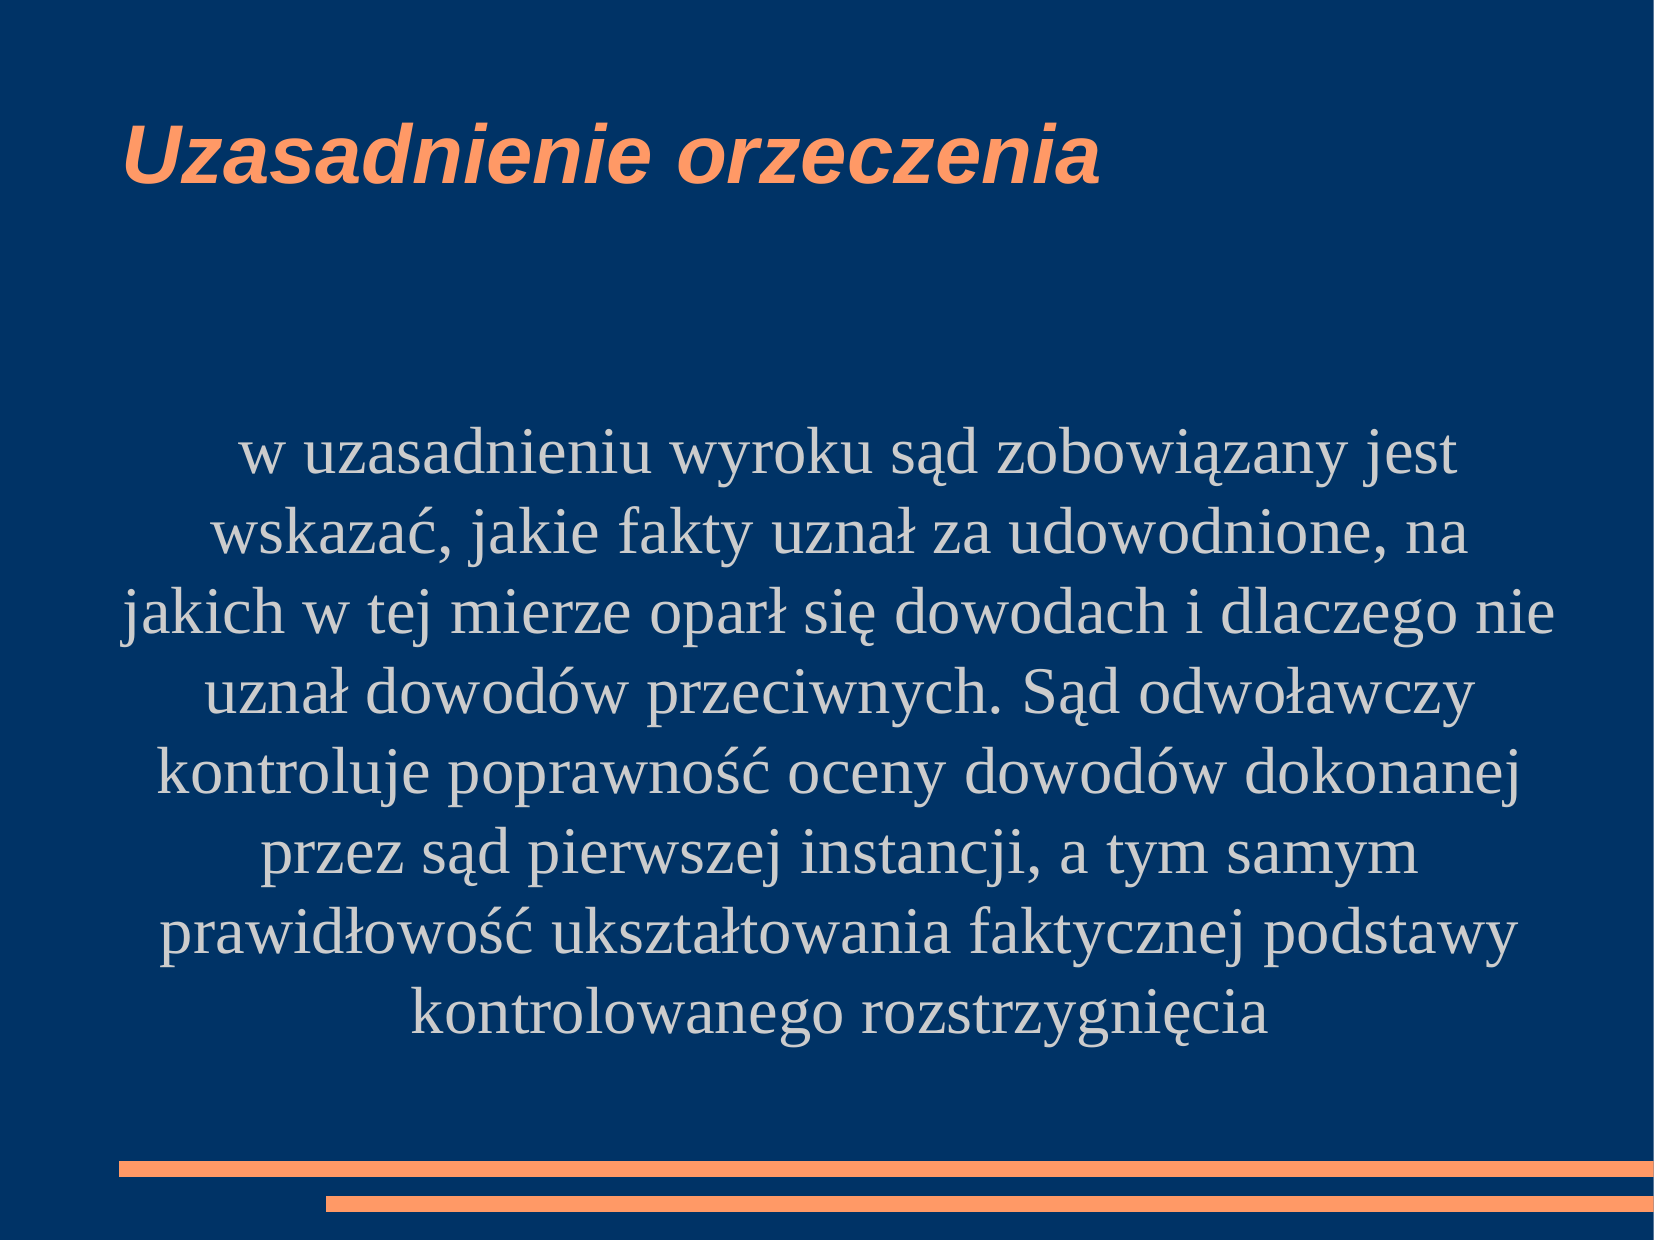

# Uzasadnienie orzeczenia
 w uzasadnieniu wyroku sąd zobowiązany jest wskazać, jakie fakty uznał za udowodnione, na jakich w tej mierze oparł się dowodach i dlaczego nie uznał dowodów przeciwnych. Sąd odwoławczy kontroluje poprawność oceny dowodów dokonanej przez sąd pierwszej instancji, a tym samym prawidłowość ukształtowania faktycznej podstawy kontrolowanego rozstrzygnięcia